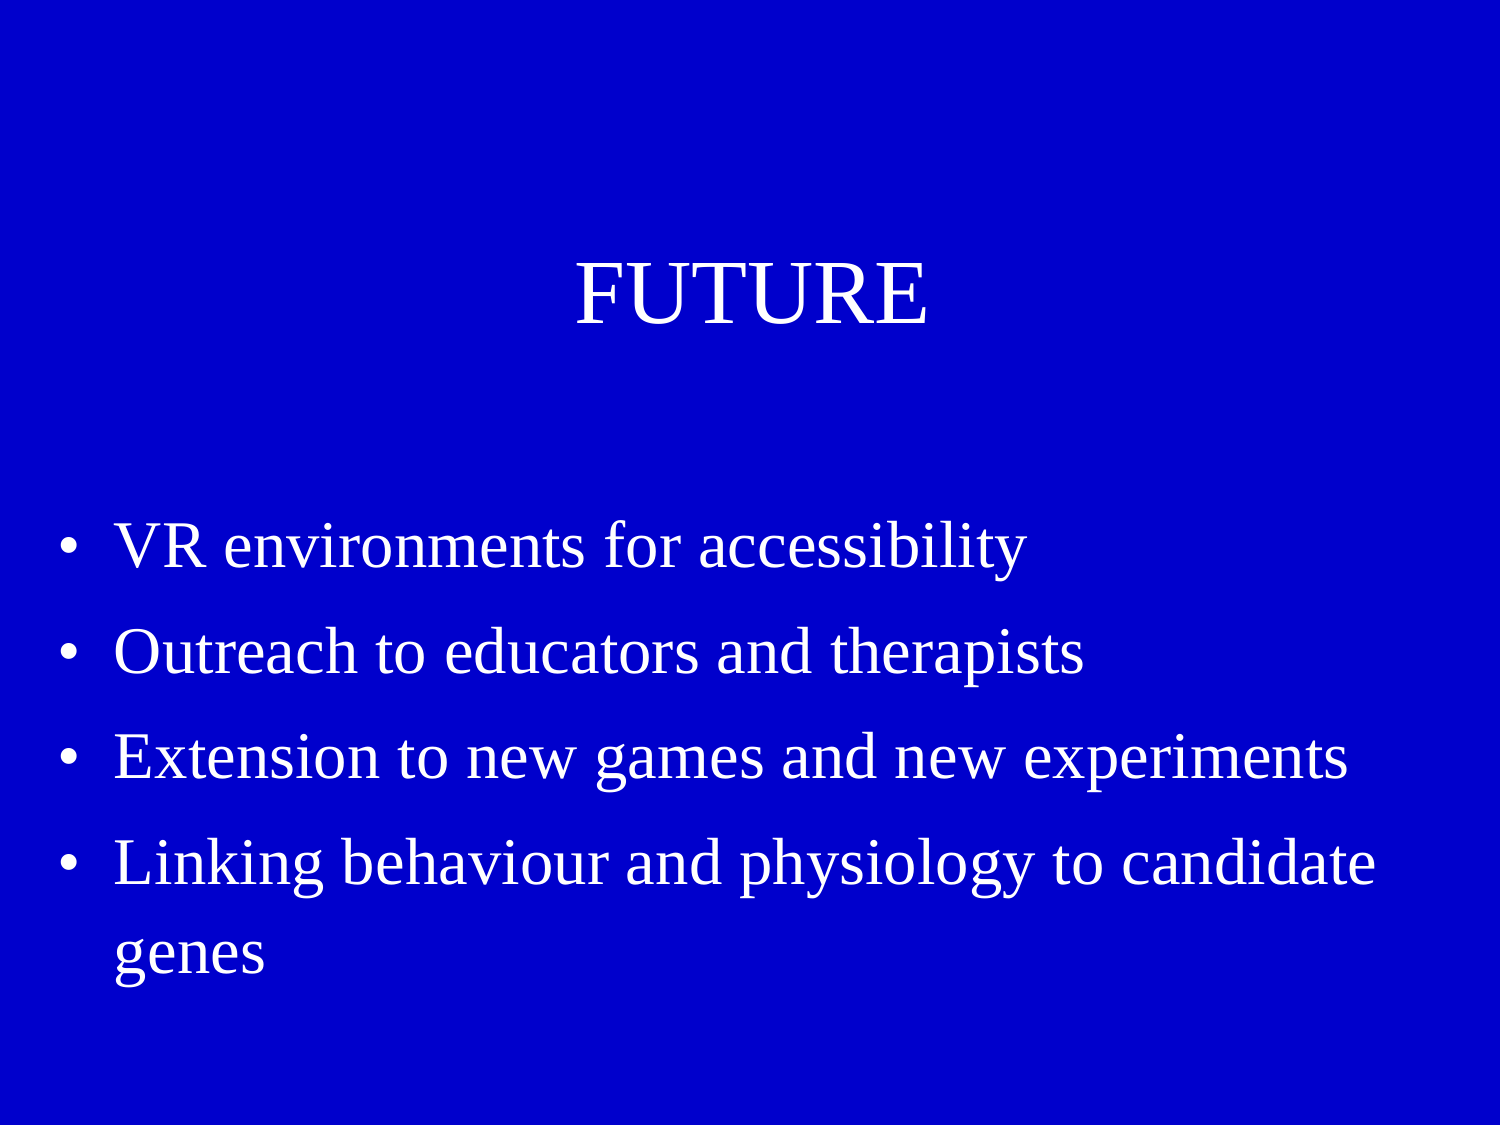

# FUTURE
VR environments for accessibility
Outreach to educators and therapists
Extension to new games and new experiments
Linking behaviour and physiology to candidate genes